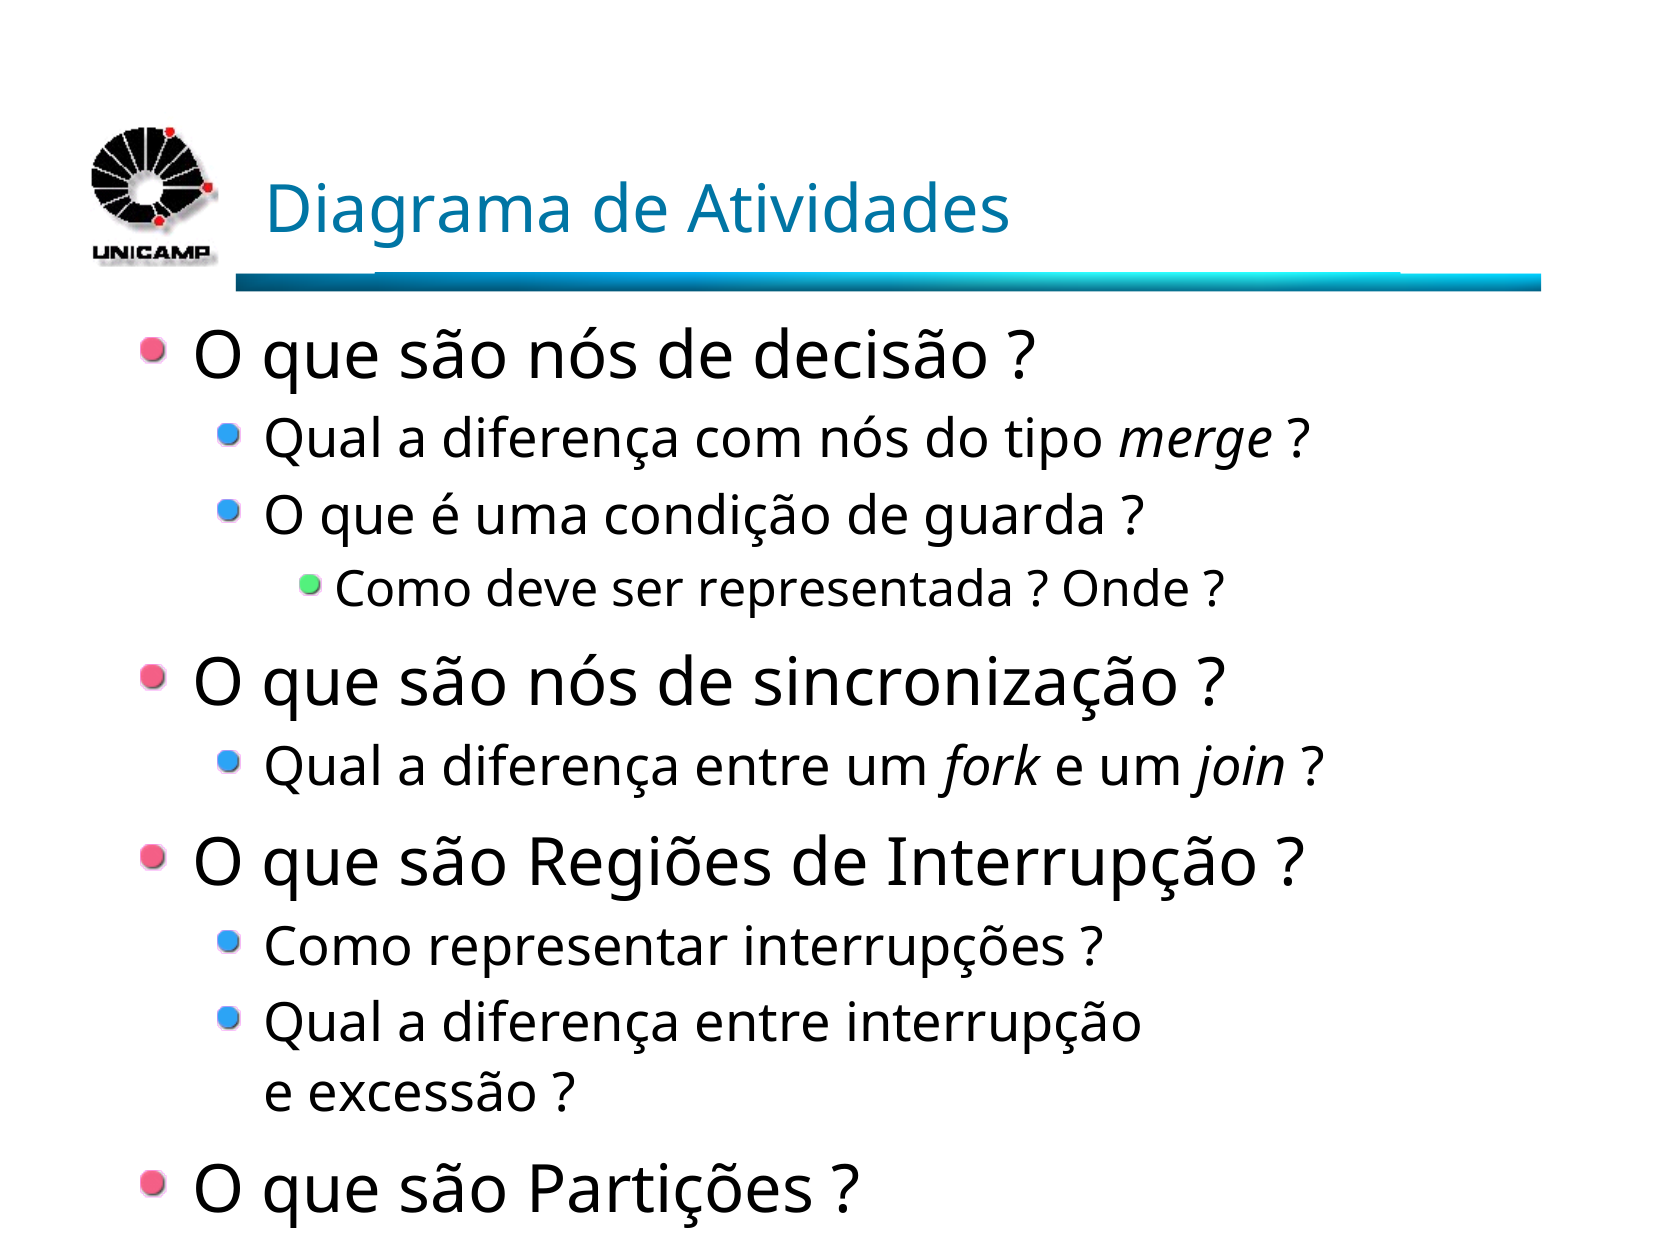

# Diagrama de Atividades
O que são nós de decisão ?
Qual a diferença com nós do tipo merge ?
O que é uma condição de guarda ?
Como deve ser representada ? Onde ?
O que são nós de sincronização ?
Qual a diferença entre um fork e um join ?
O que são Regiões de Interrupção ?
Como representar interrupções ?
Qual a diferença entre interrupção
e excessão ?
O que são Partições ?
Por que são importantes ?